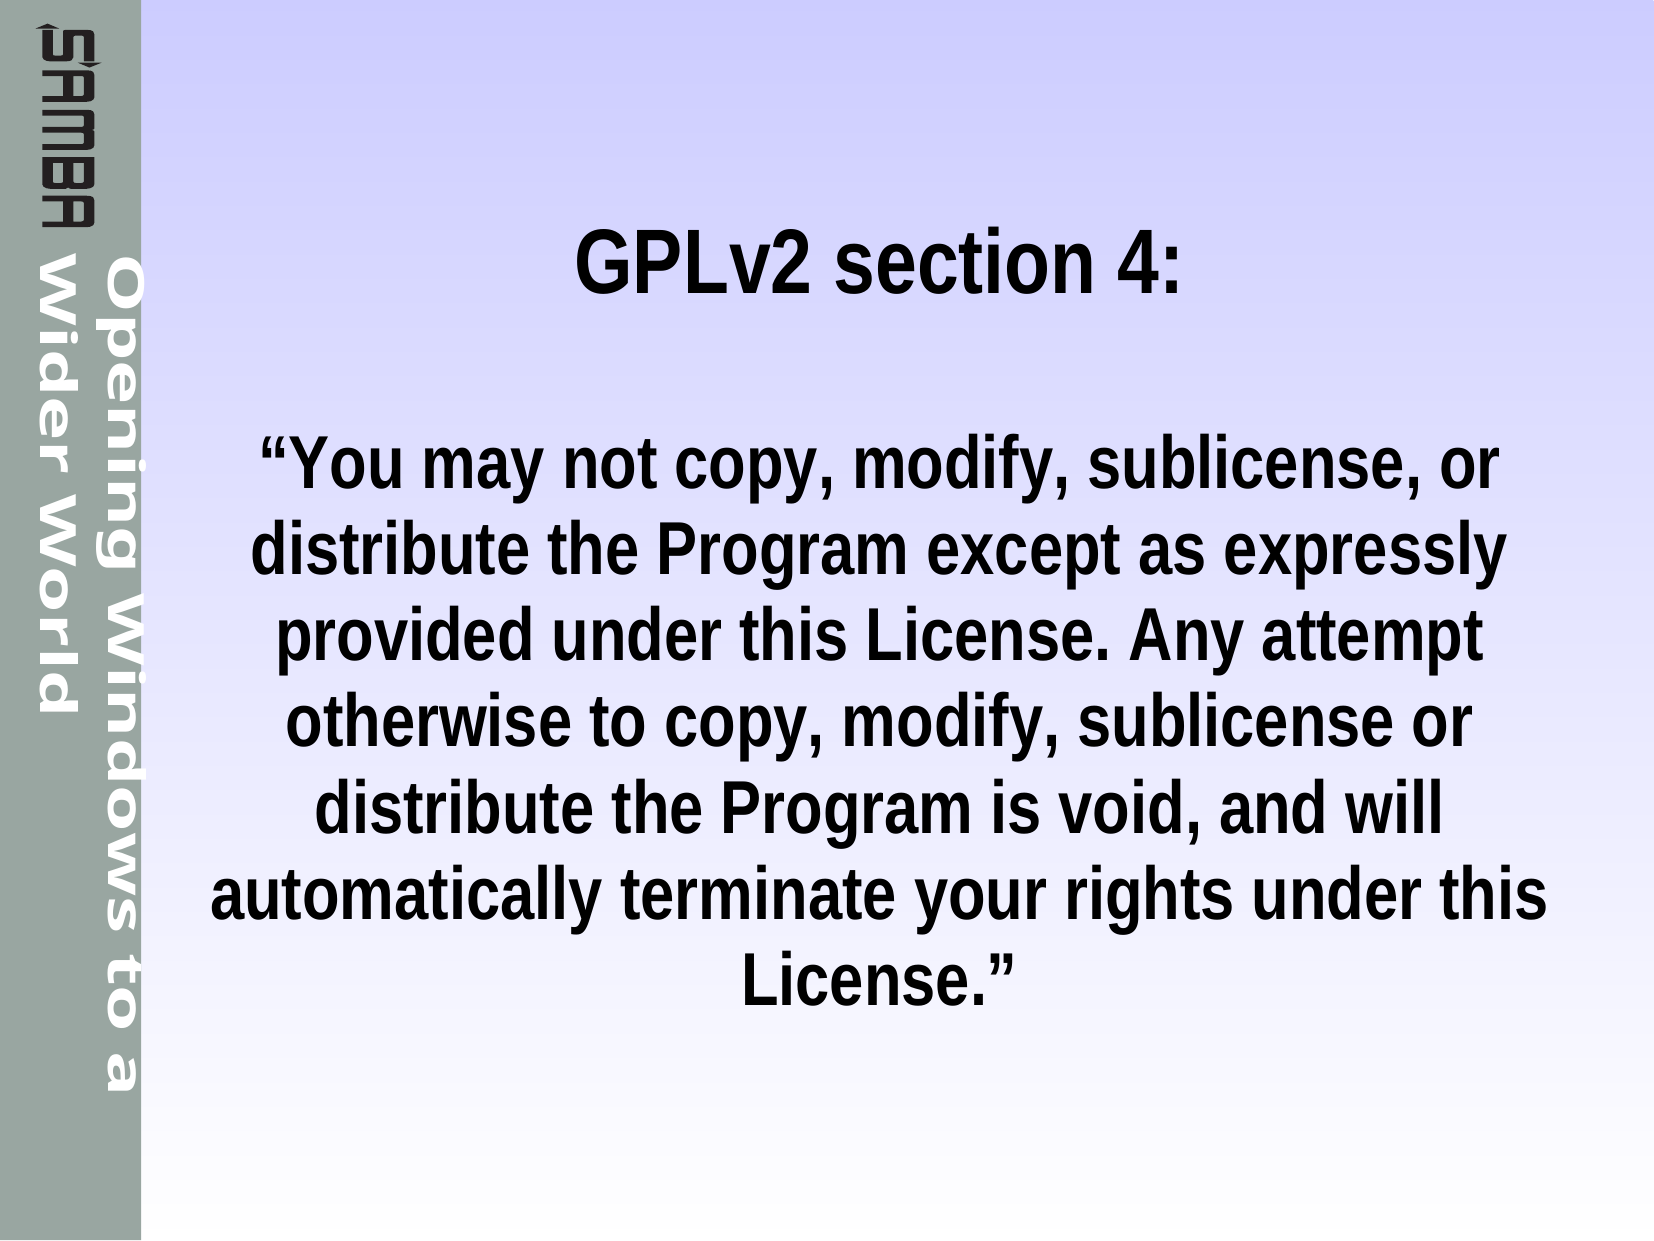

# GPLv2 section 4: “You may not copy, modify, sublicense, or distribute the Program except as expressly provided under this License. Any attempt otherwise to copy, modify, sublicense or distribute the Program is void, and will automatically terminate your rights under this License.”